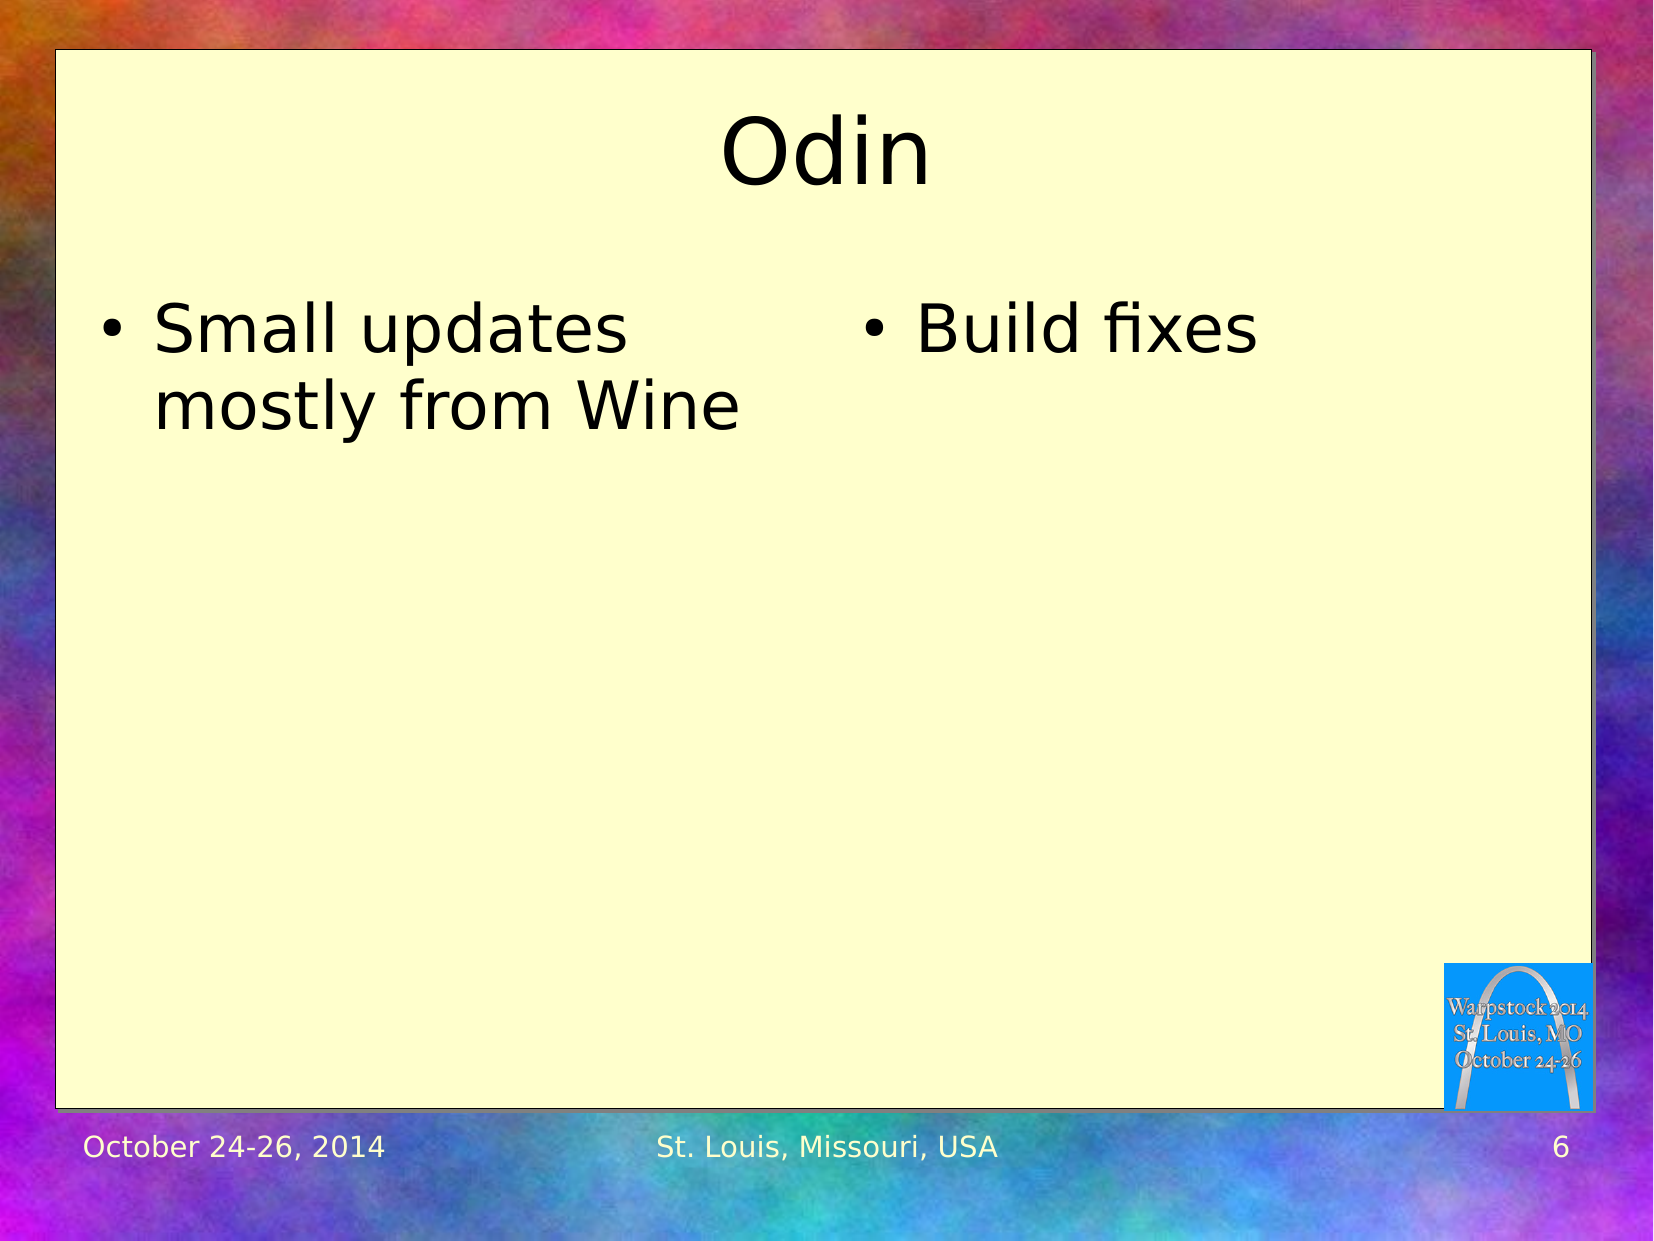

# Odin
Small updates mostly from Wine
Build fixes
October 24-26, 2014
St. Louis, Missouri, USA
6